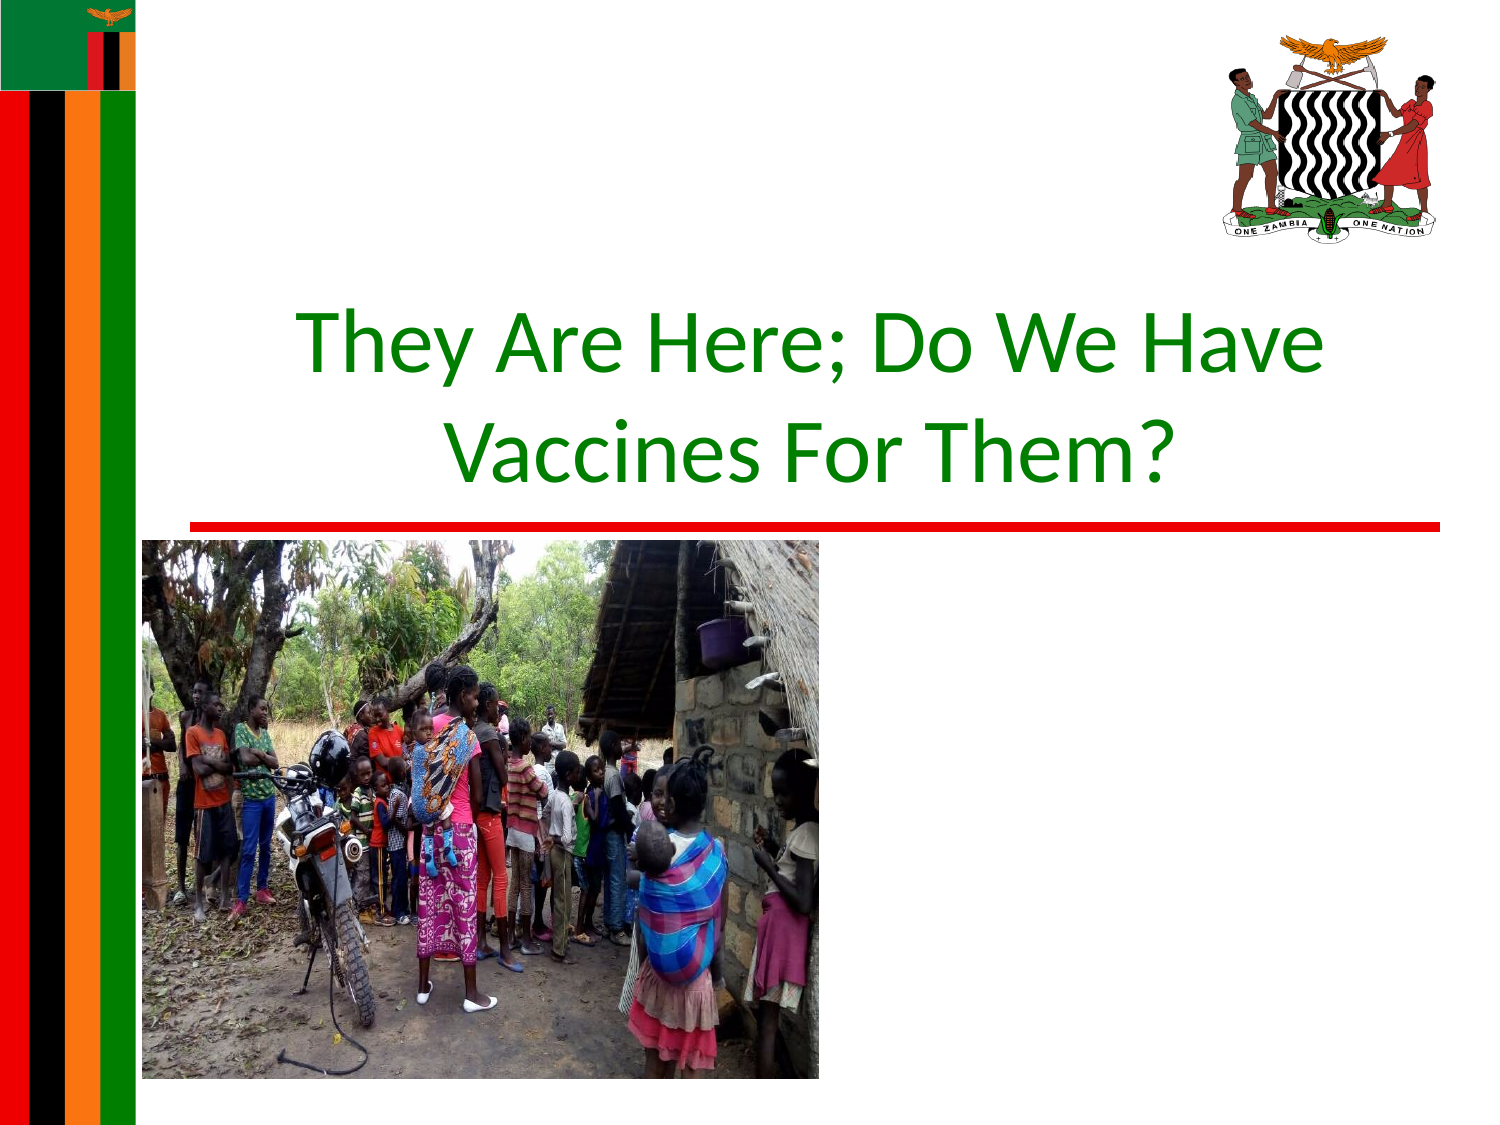

# They Are Here; Do We Have Vaccines For Them?